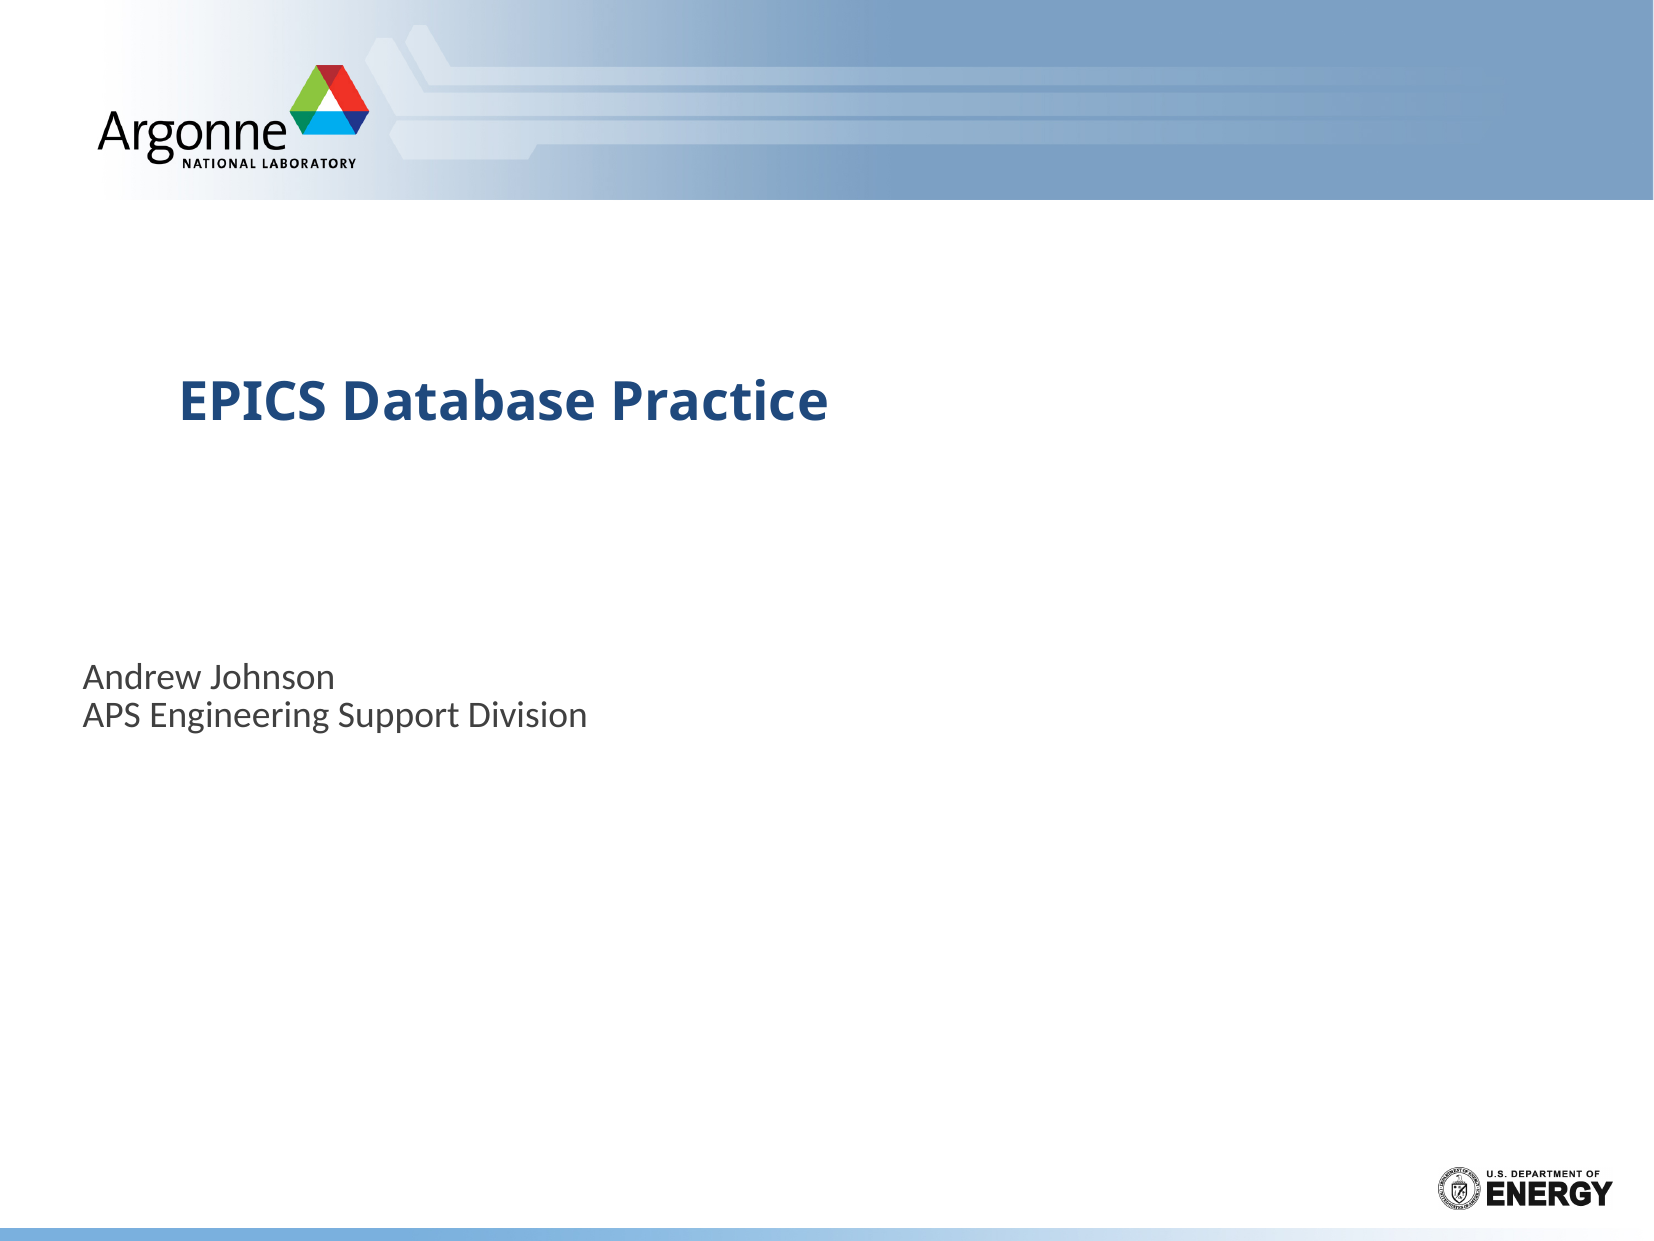

# EPICS Database Practice
Andrew Johnson
APS Engineering Support Division